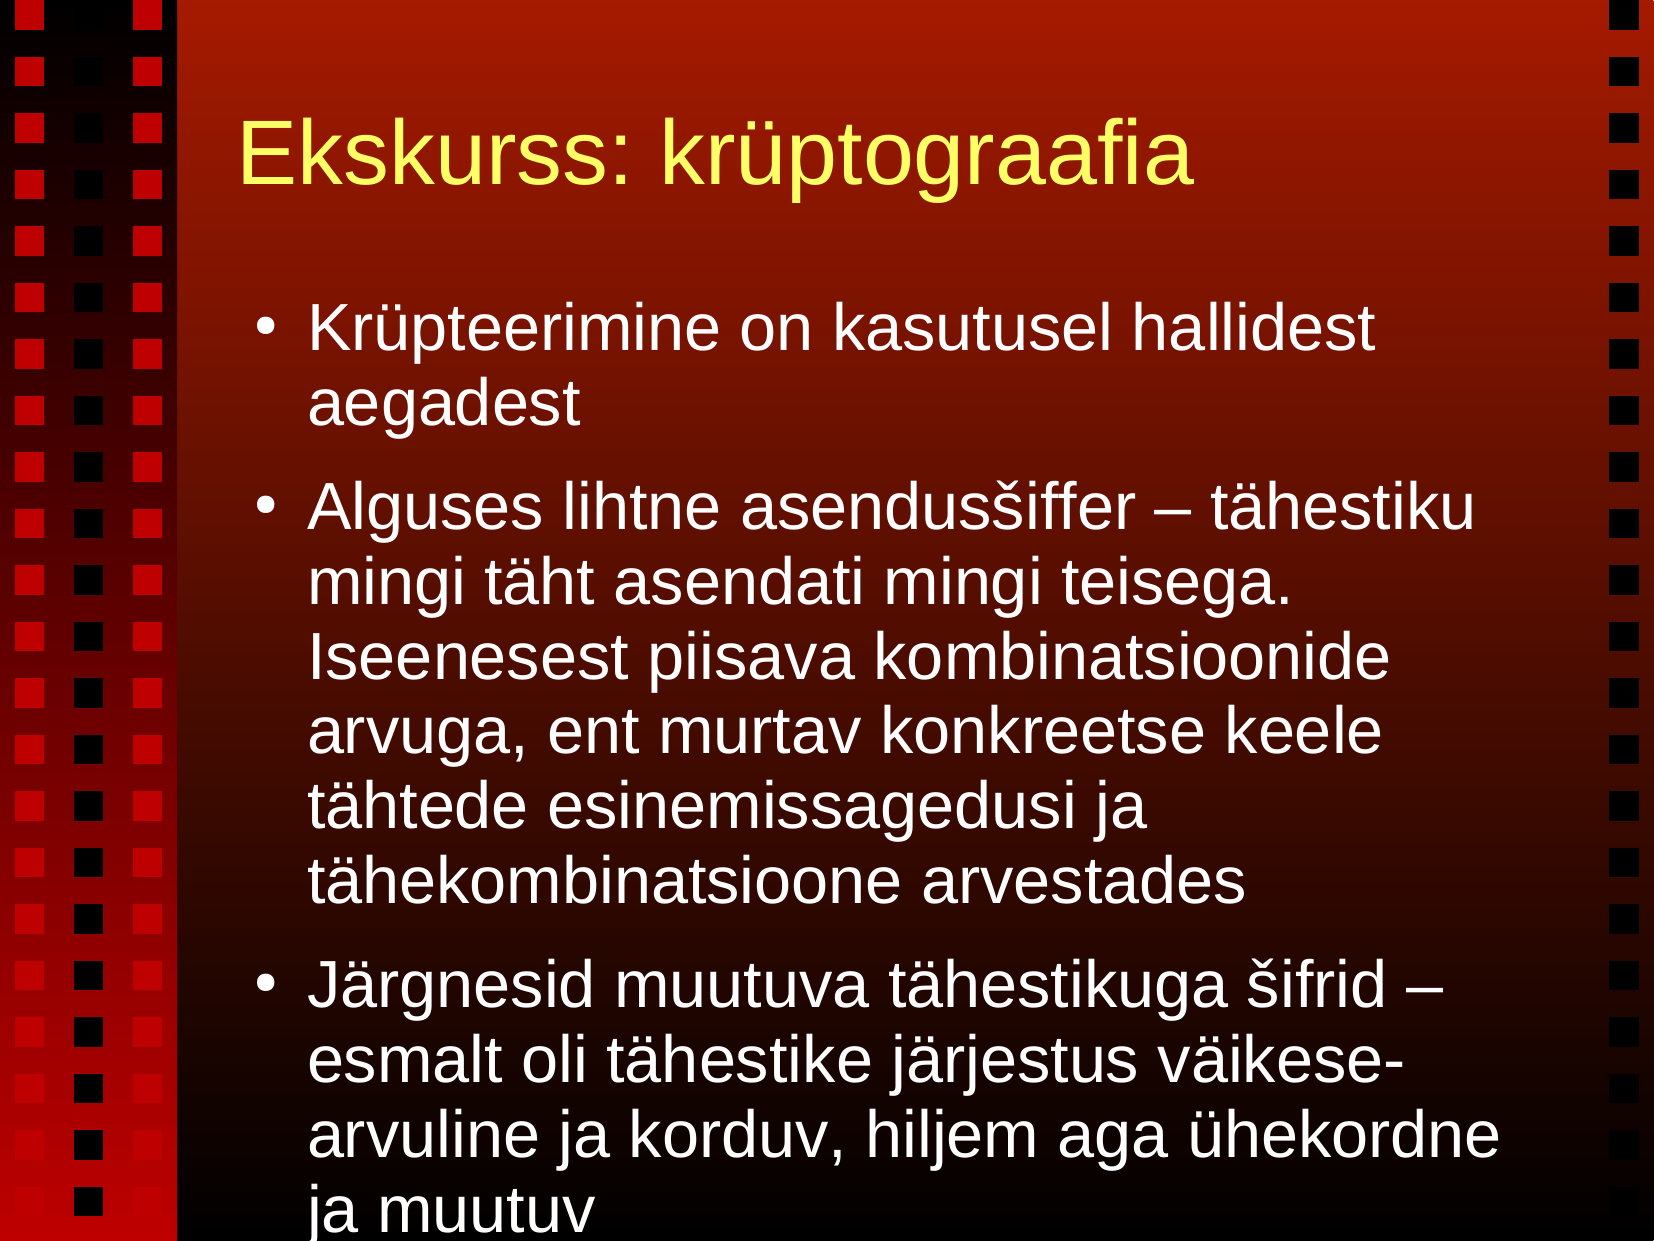

# Ekskurss: krüptograafia
Krüpteerimine on kasutusel hallidest aegadest
Alguses lihtne asendusšiffer – tähestiku mingi täht asendati mingi teisega. Iseenesest piisava kombinatsioonide arvuga, ent murtav konkreetse keele tähtede esinemissagedusi ja tähekombinatsioone arvestades
Järgnesid muutuva tähestikuga šifrid – esmalt oli tähestike järjestus väikese-arvuline ja korduv, hiljem aga ühekordne ja muutuv